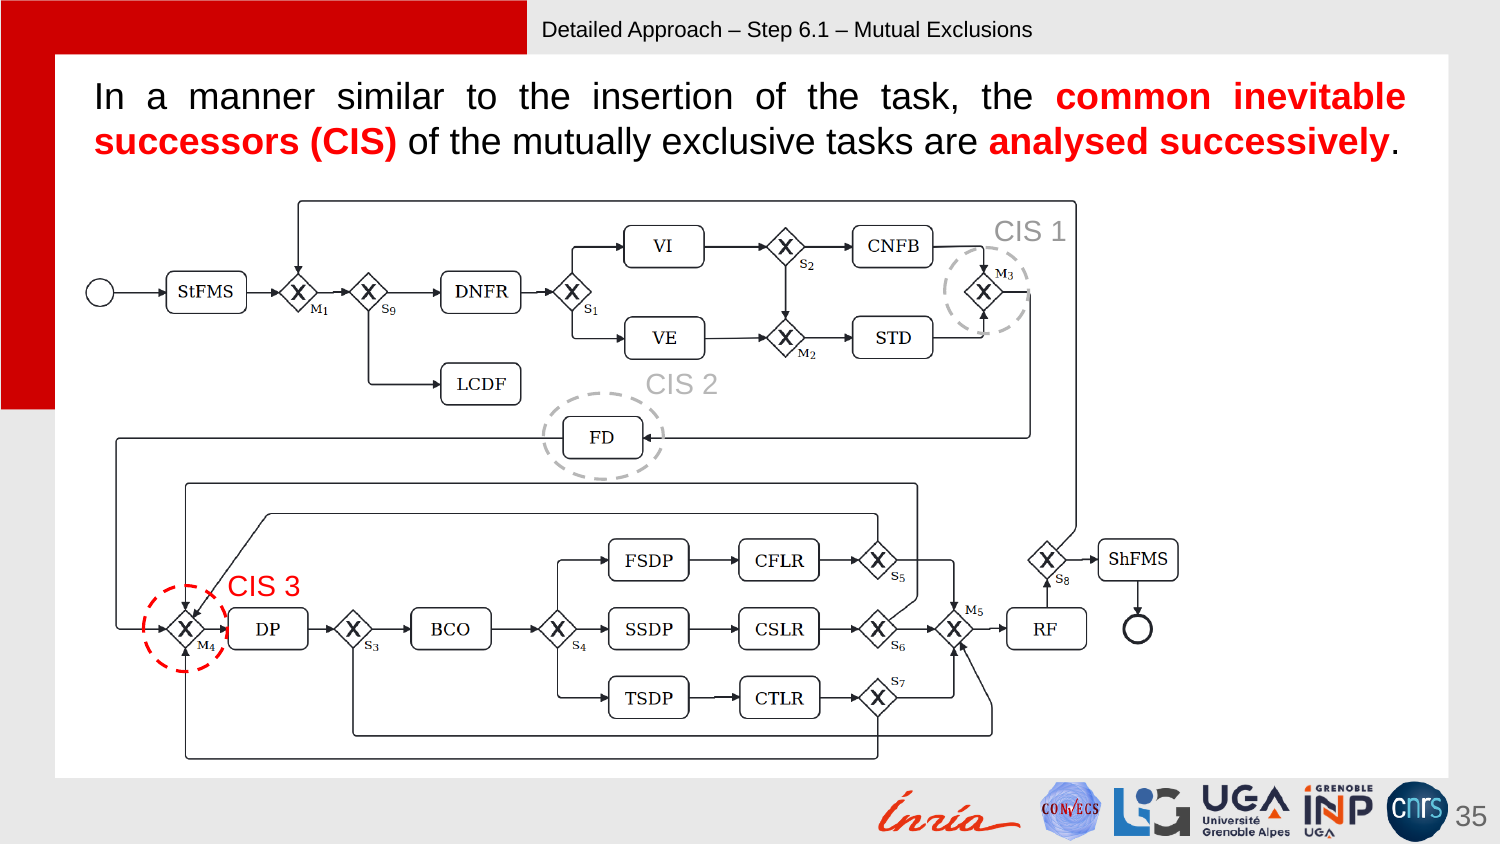

# Detailed Approach – Step 6.1 – Mutual Exclusions
In a manner similar to the insertion of the task, the common inevitable successors (CIS) of the mutually exclusive tasks are analysed successively.
CIS 1
CIS 2
CIS 3
35